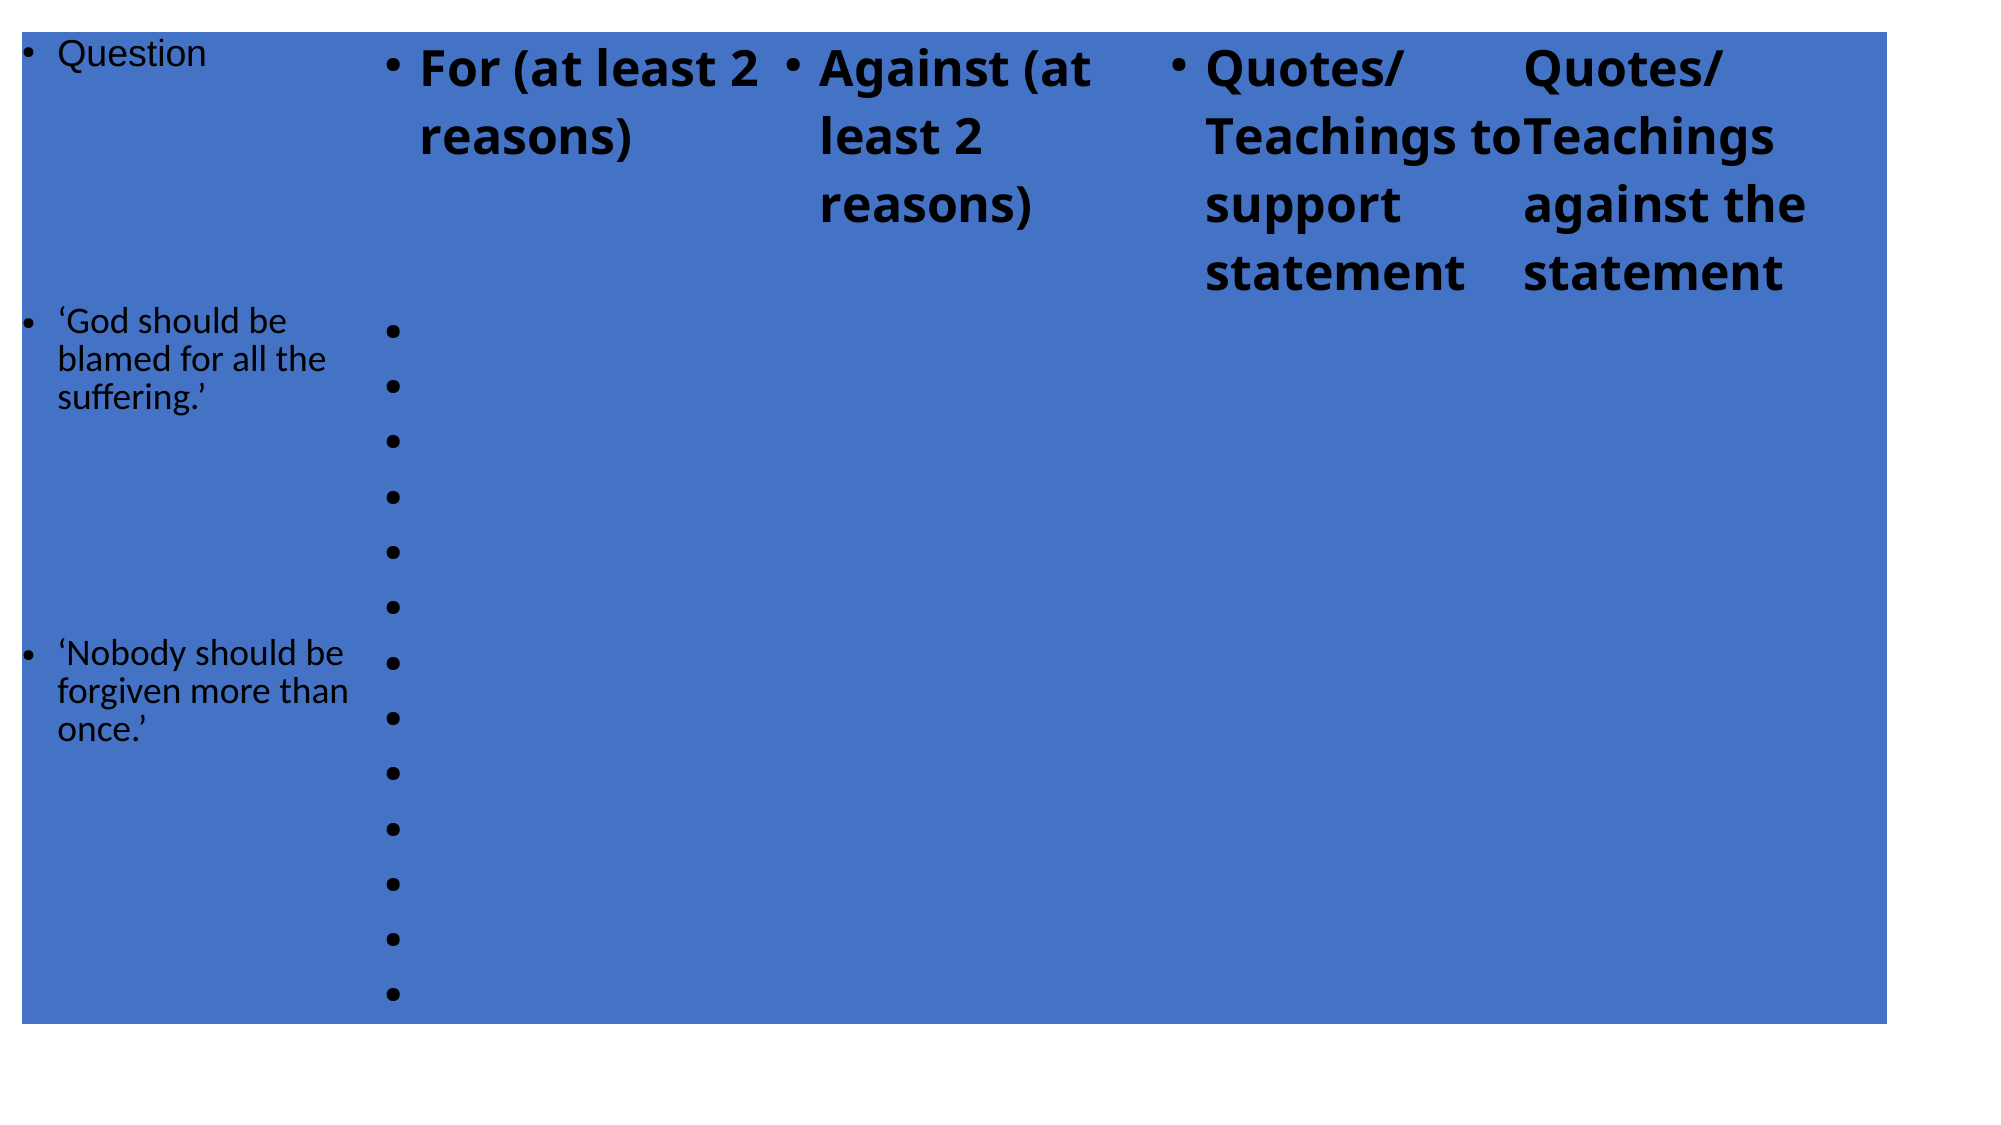

| Question | For (at least 2 reasons) | Against (at least 2 reasons) | Quotes/Teachings to support statement | Quotes/Teachings against the statement |
| --- | --- | --- | --- | --- |
| ‘God should be blamed for all the suffering.’ | | | | |
| ‘Nobody should be forgiven more than once.’ | | | | |